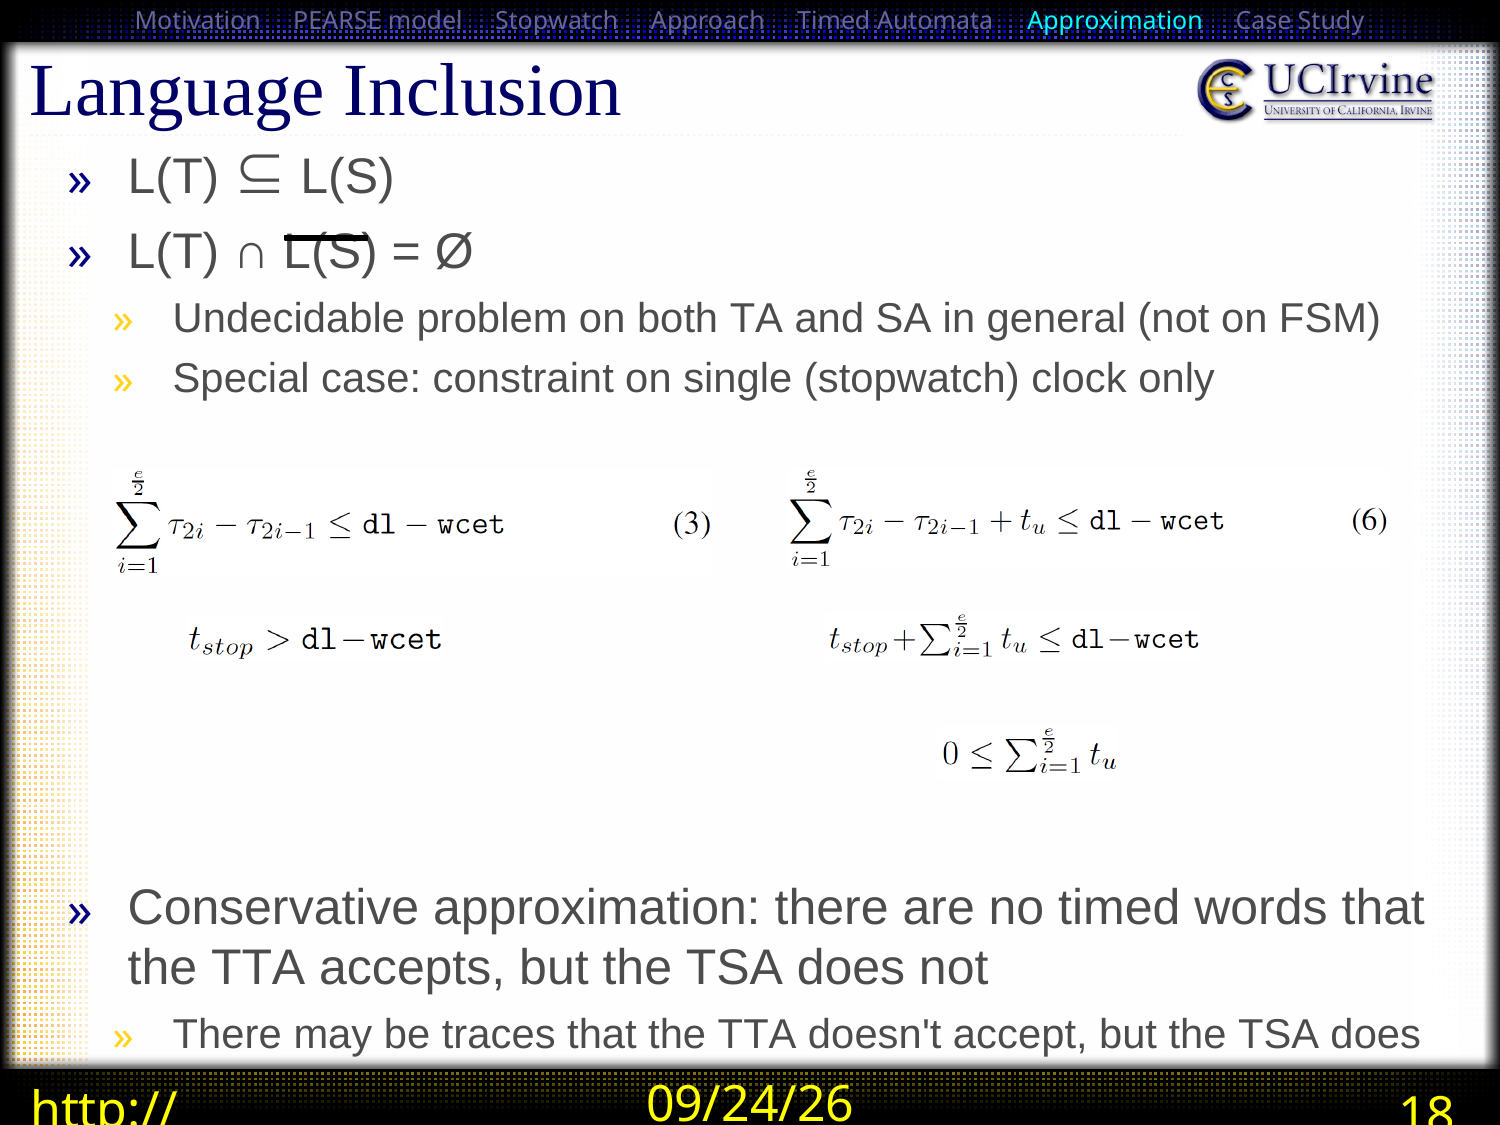

Motivation PEARSE model Stopwatch Approach Timed Automata Approximation Case Study
# Language Inclusion
L(T)  L(S)
L(T) ∩ L(S) = Ø
Undecidable problem on both TA and SA in general (not on FSM)
Special case: constraint on single (stopwatch) clock only
Conservative approximation: there are no timed words that the TTA accepts, but the TSA does not
There may be traces that the TTA doesn't accept, but the TSA does
18